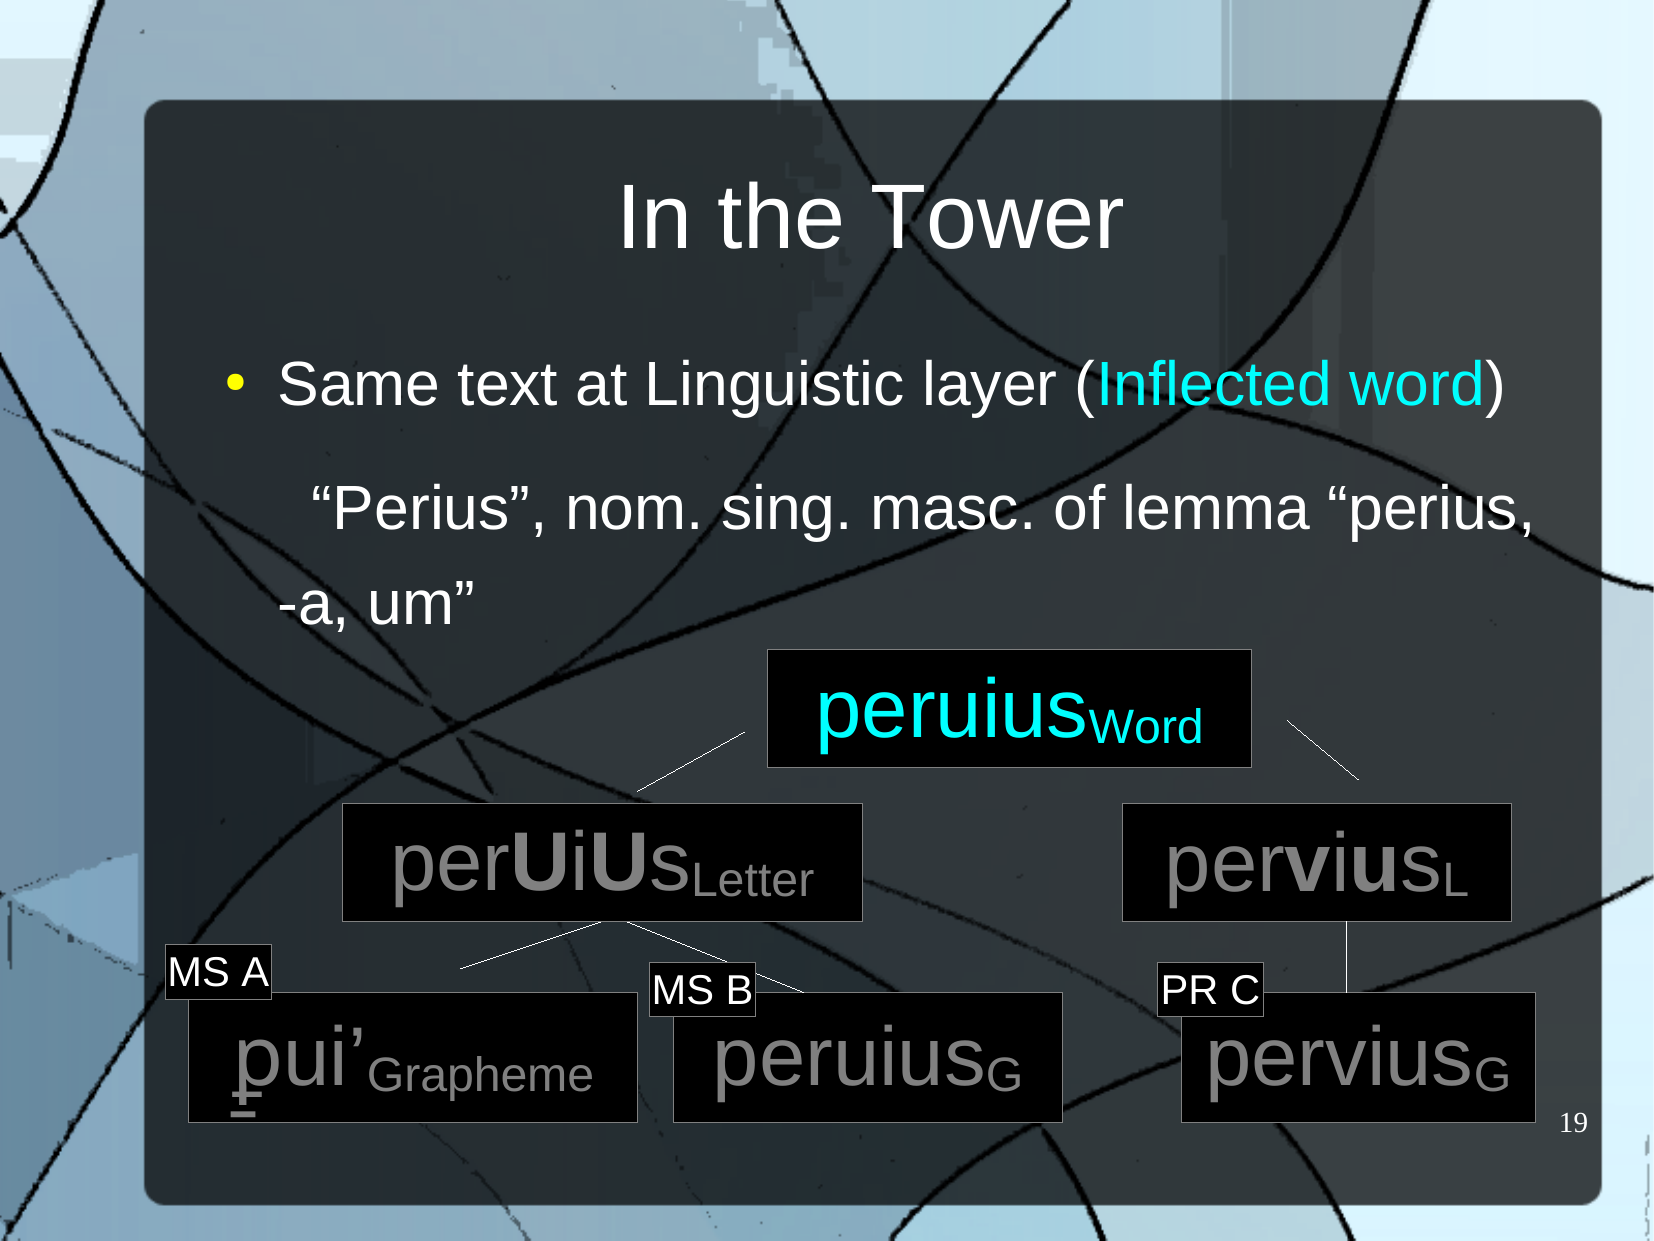

# In the Tower
Same text at Linguistic layer (Inflected word)
 “Perius”, nom. sing. masc. of lemma “perius, -a, um”
peruiusWord
perUiUsLetter
perviusL
MS A
MS B
PR C
ꝑ̱ui’Grapheme
peruiusG
perviusG
19